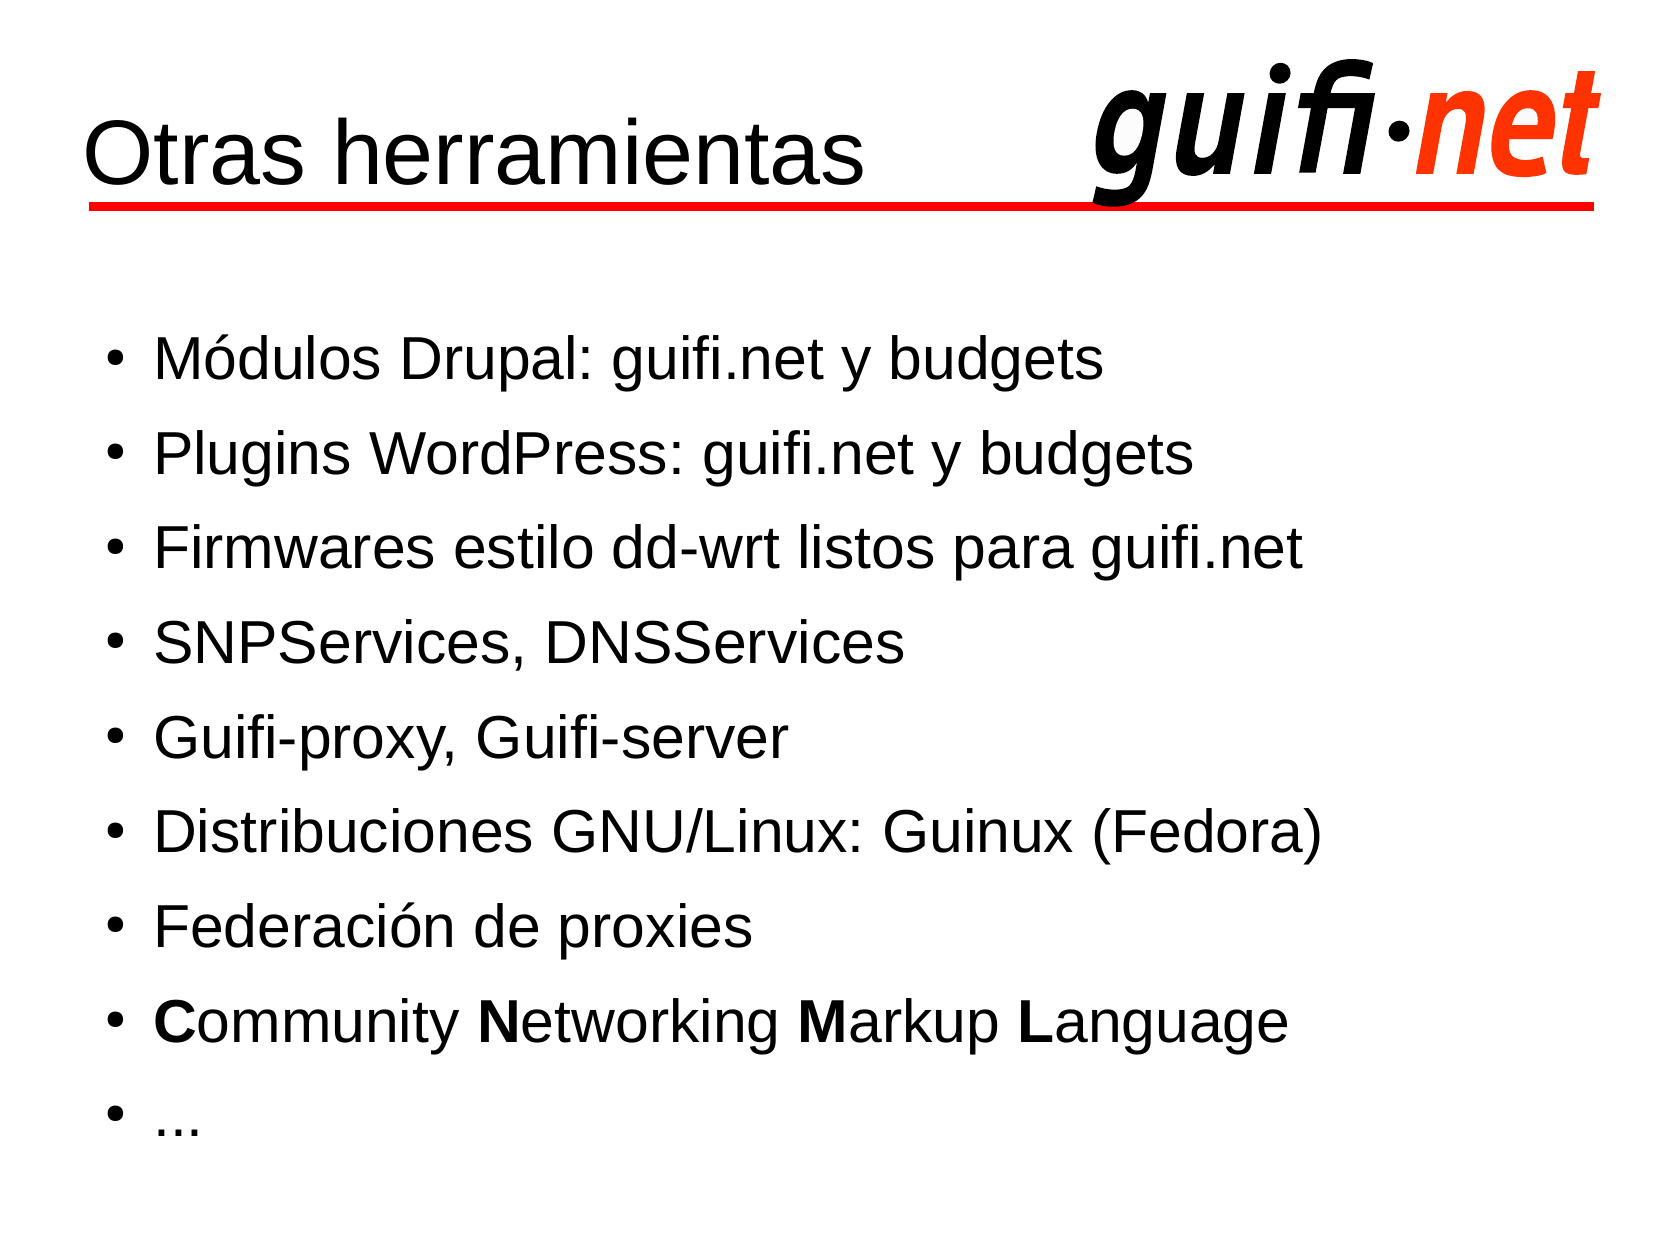

# Otras herramientas
Módulos Drupal: guifi.net y budgets
Plugins WordPress: guifi.net y budgets
Firmwares estilo dd-wrt listos para guifi.net
SNPServices, DNSServices
Guifi-proxy, Guifi-server
Distribuciones GNU/Linux: Guinux (Fedora)
Federación de proxies
Community Networking Markup Language
...